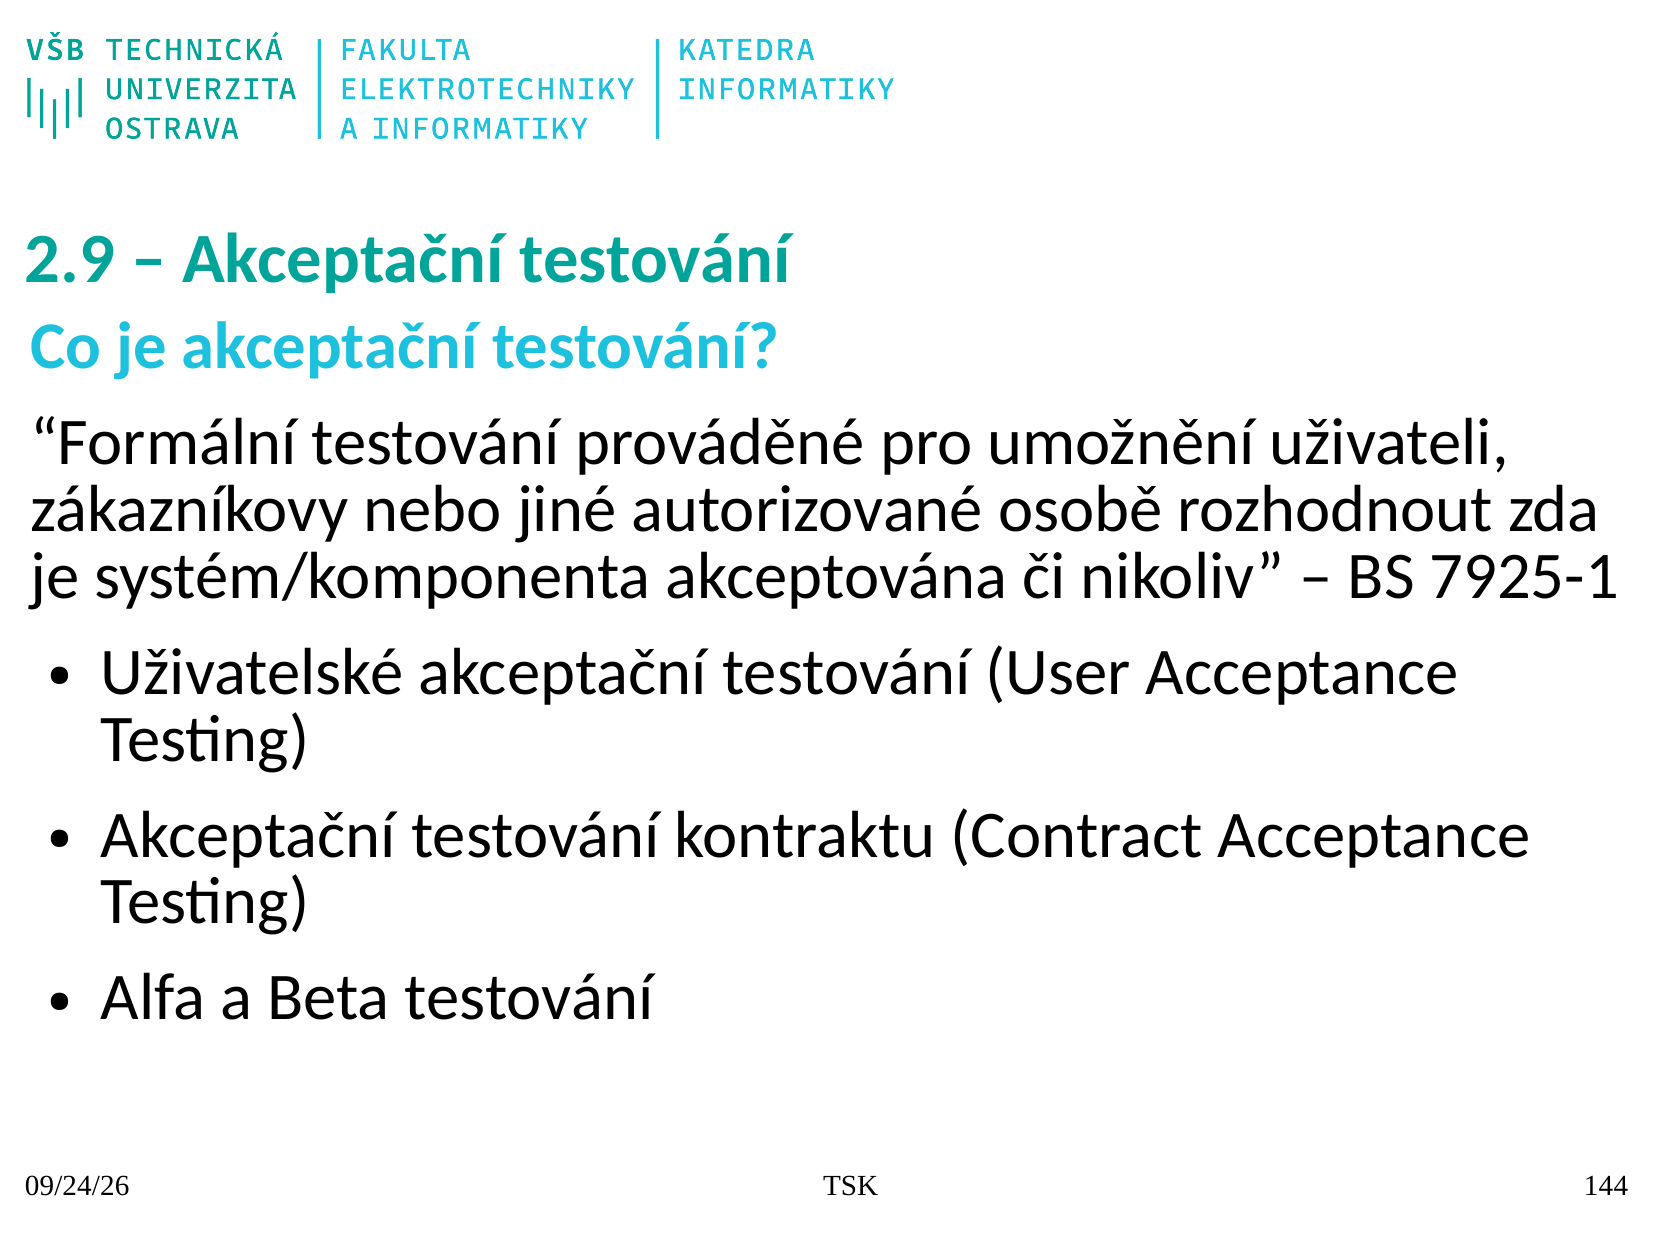

# 2.9 – Akceptační testování
Co je akceptační testování?
“Formální testování prováděné pro umožnění uživateli, zákazníkovy nebo jiné autorizované osobě rozhodnout zda je systém/komponenta akceptována či nikoliv” – BS 7925-1
Uživatelské akceptační testování (User Acceptance Testing)
Akceptační testování kontraktu (Contract Acceptance Testing)
Alfa a Beta testování
TSK
144